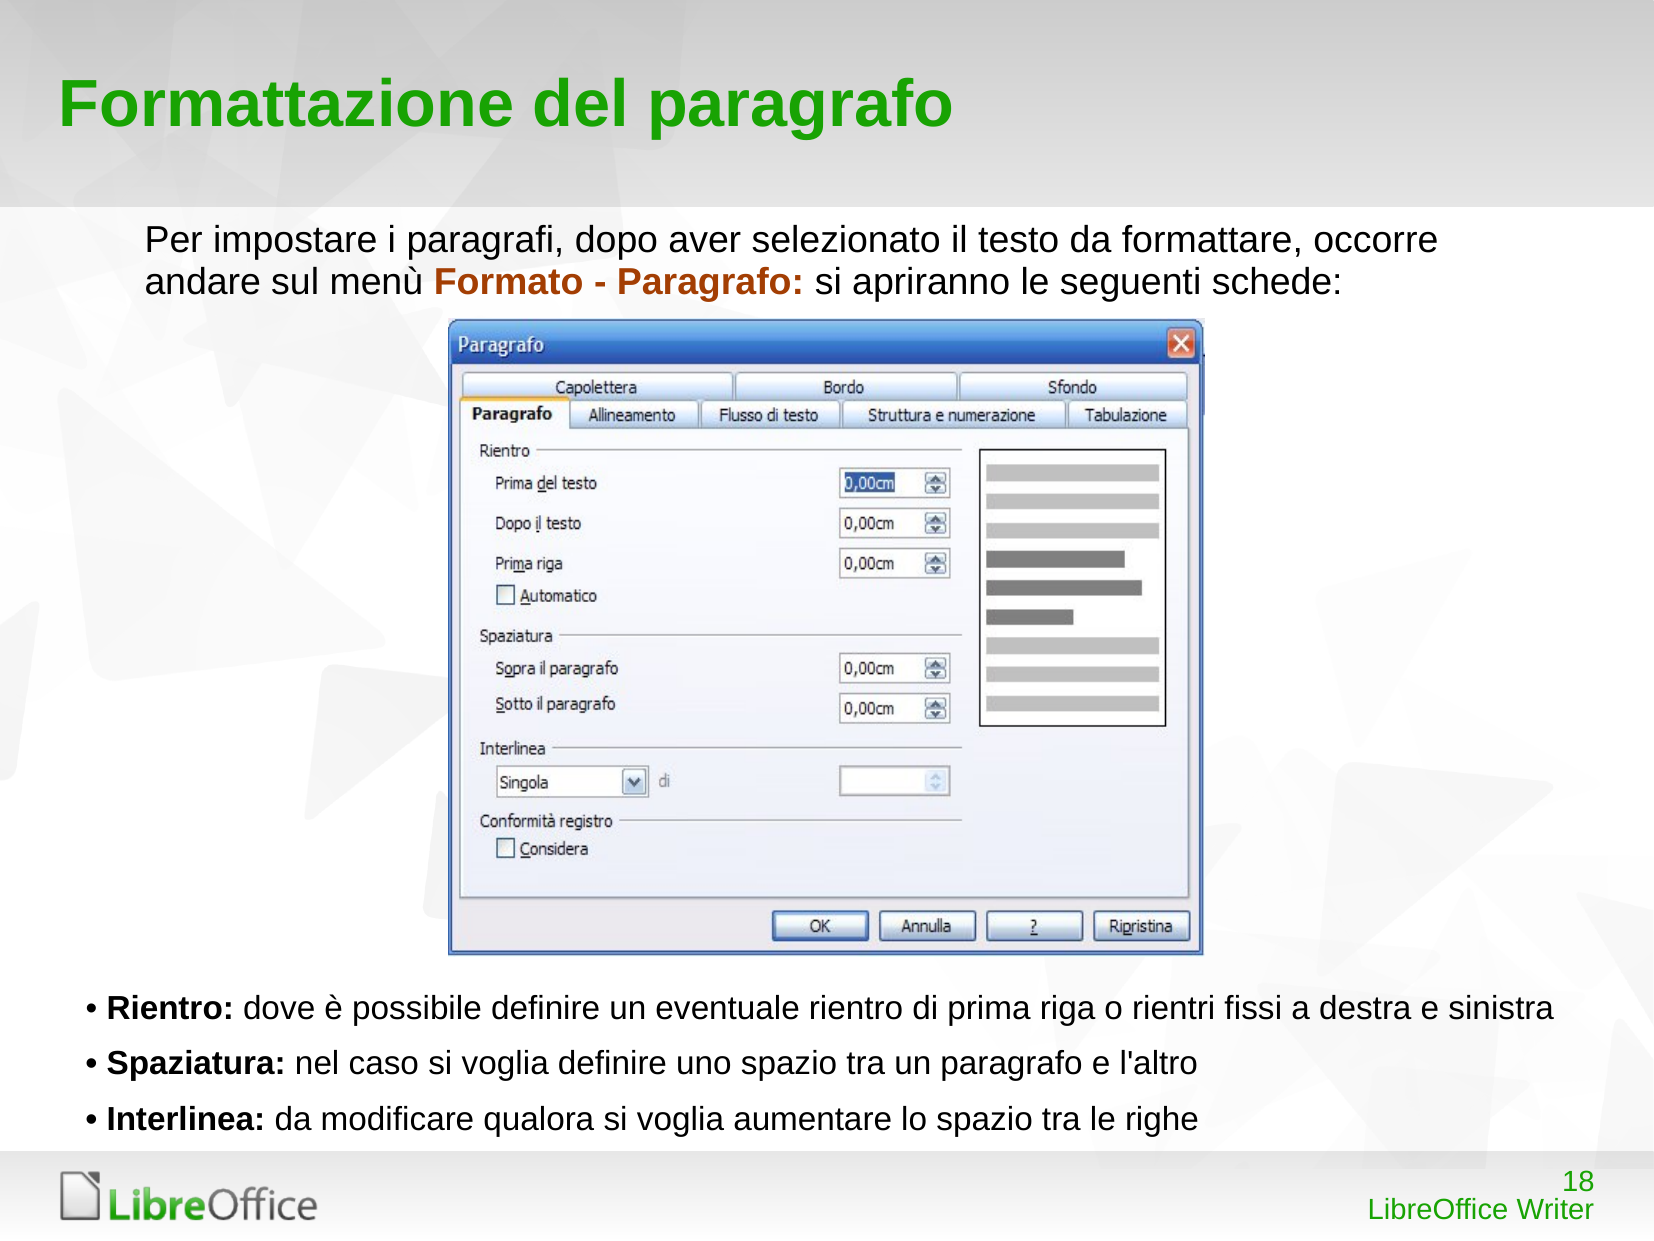

# Formattazione del paragrafo
Per impostare i paragrafi, dopo aver selezionato il testo da formattare, occorre
andare sul menù Formato - Paragrafo: si apriranno le seguenti schede:
• Rientro: dove è possibile definire un eventuale rientro di prima riga o rientri fissi a destra e sinistra
• Spaziatura: nel caso si voglia definire uno spazio tra un paragrafo e l'altro
• Interlinea: da modificare qualora si voglia aumentare lo spazio tra le righe
18
LibreOffice Writer